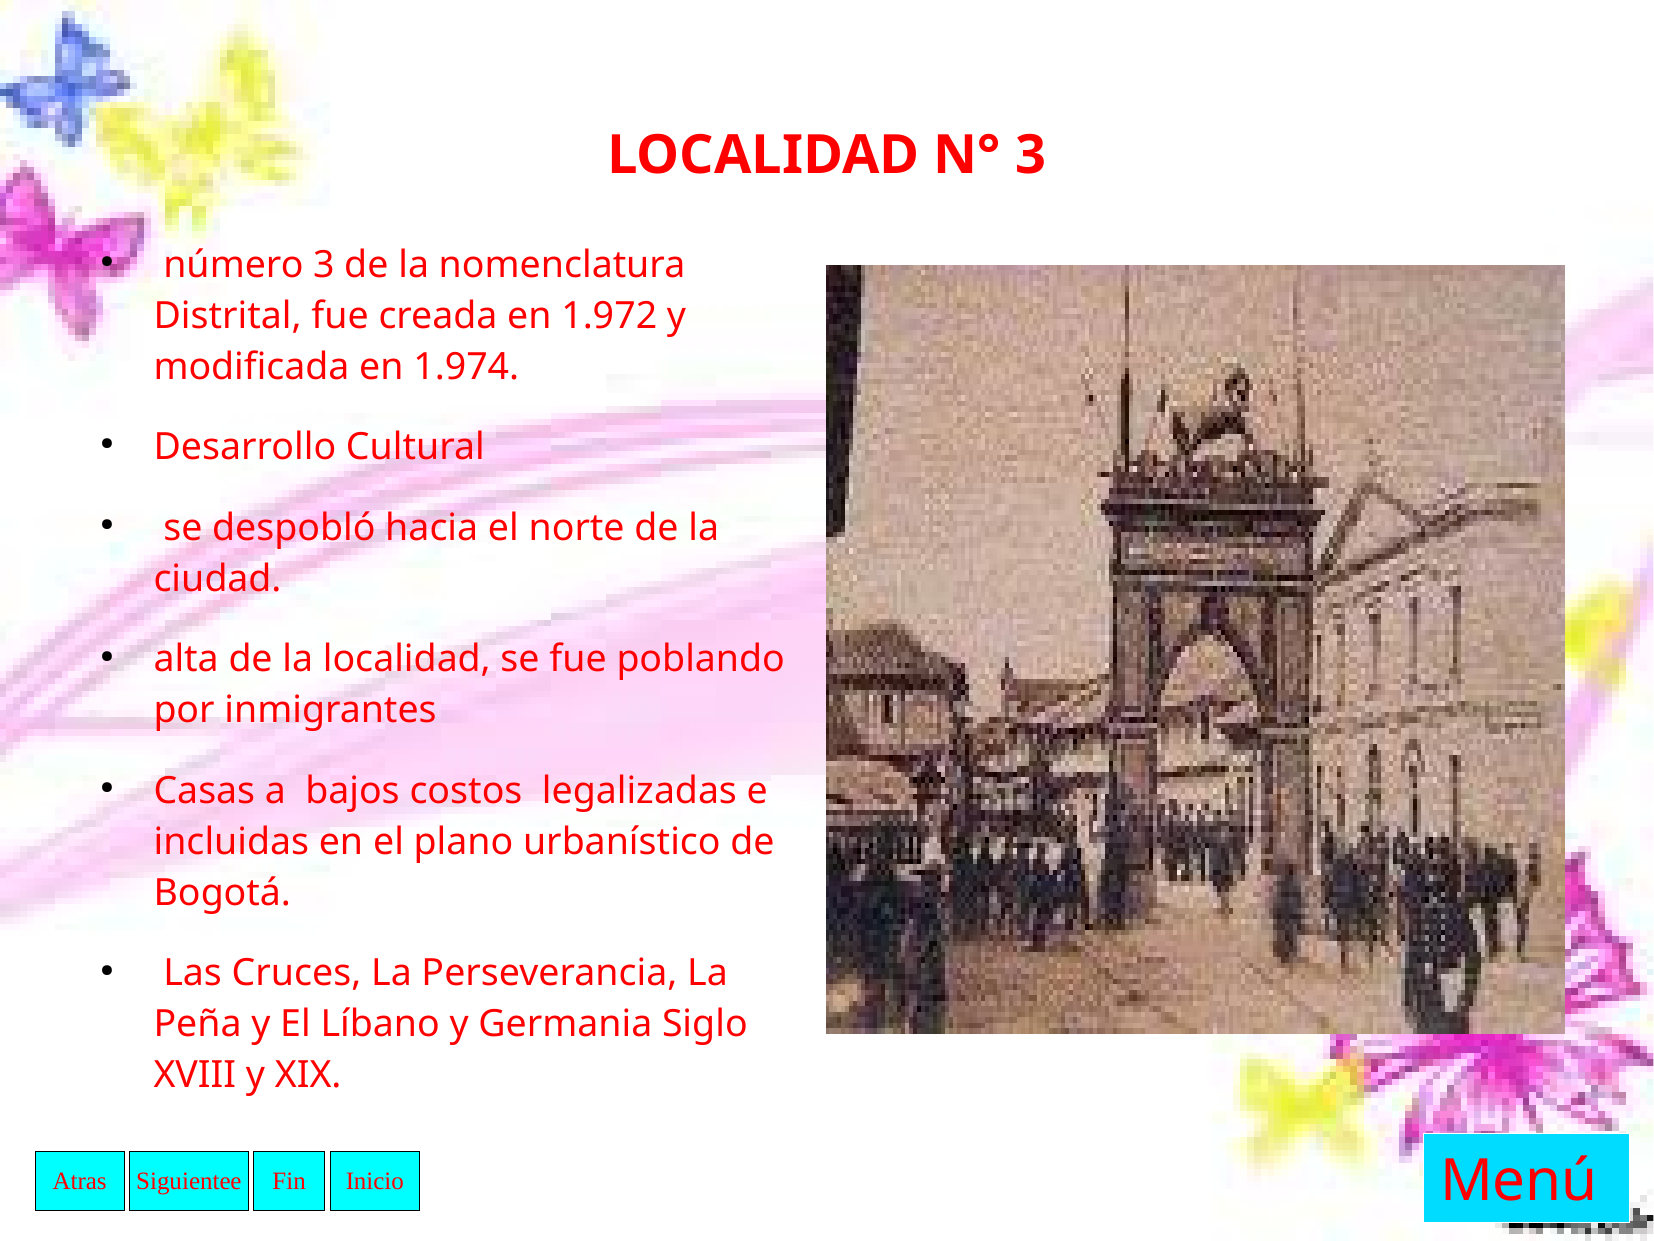

# LOCALIDAD N° 3
 número 3 de la nomenclatura Distrital, fue creada en 1.972 y modificada en 1.974.
Desarrollo Cultural
 se despobló hacia el norte de la ciudad.
alta de la localidad, se fue poblando por inmigrantes
Casas a bajos costos legalizadas e incluidas en el plano urbanístico de Bogotá.
 Las Cruces, La Perseverancia, La Peña y El Líbano y Germania Siglo XVIII y XIX.
Menú
Atras
Siguientee
Fin
Inicio